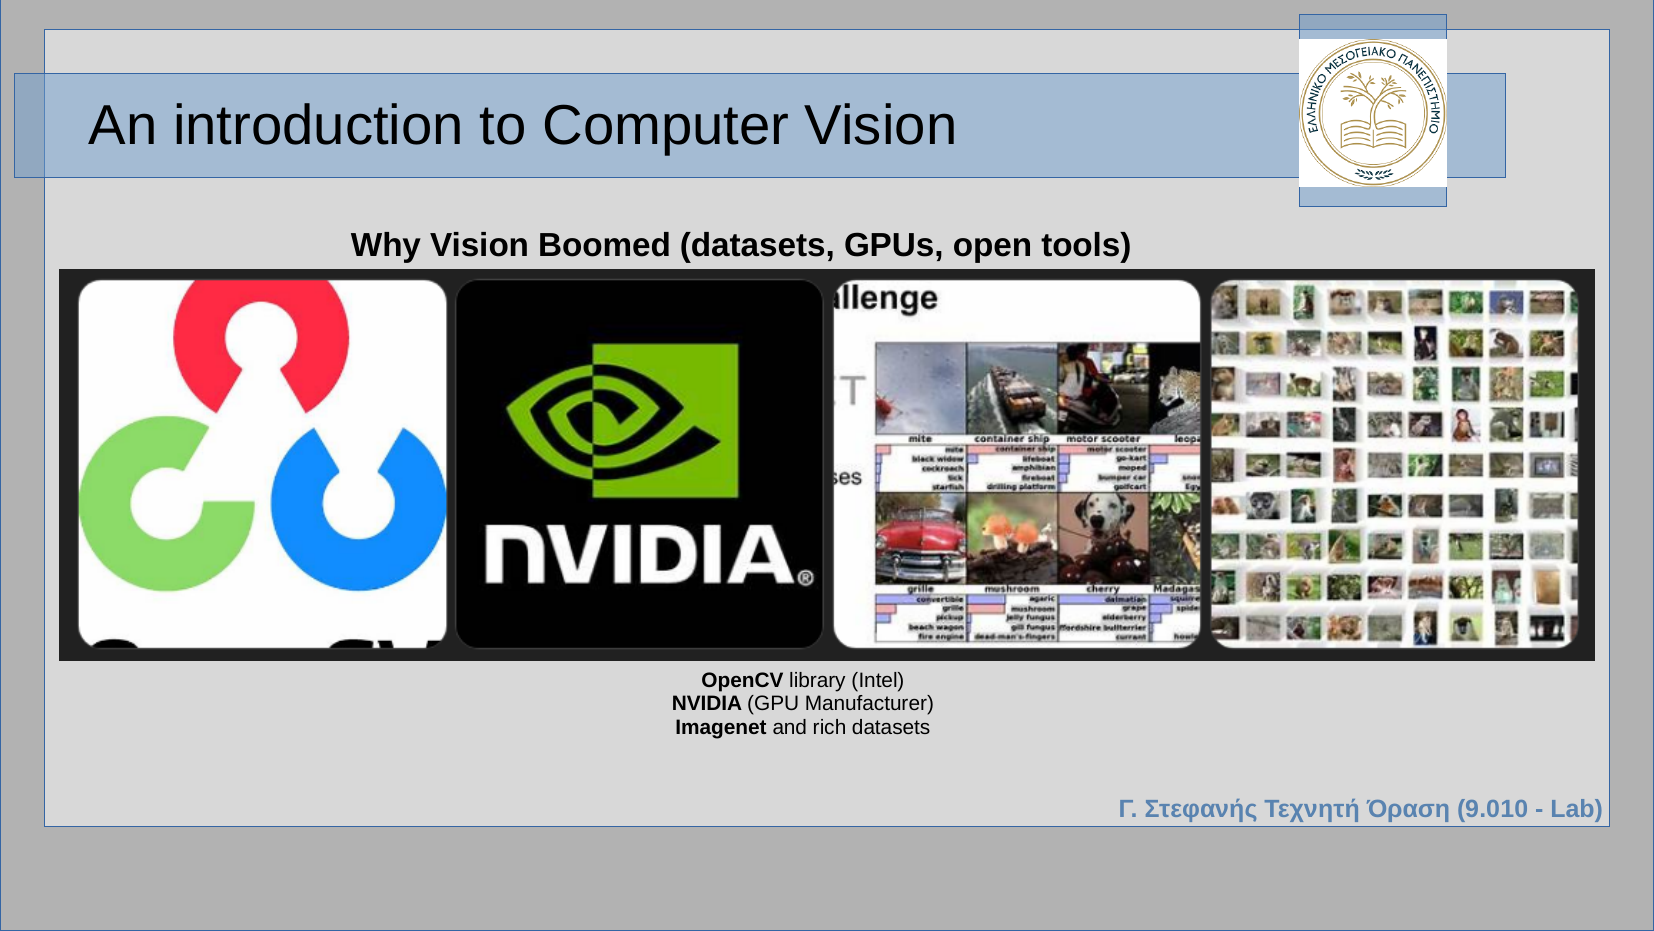

# An introduction to Computer Vision
Why Vision Boomed (datasets, GPUs, open tools)
OpenCV library (Intel)
NVIDIA (GPU Manufacturer)
Imagenet and rich datasets
Γ. Στεφανής Τεχνητή Όραση (9.010 - Lab)